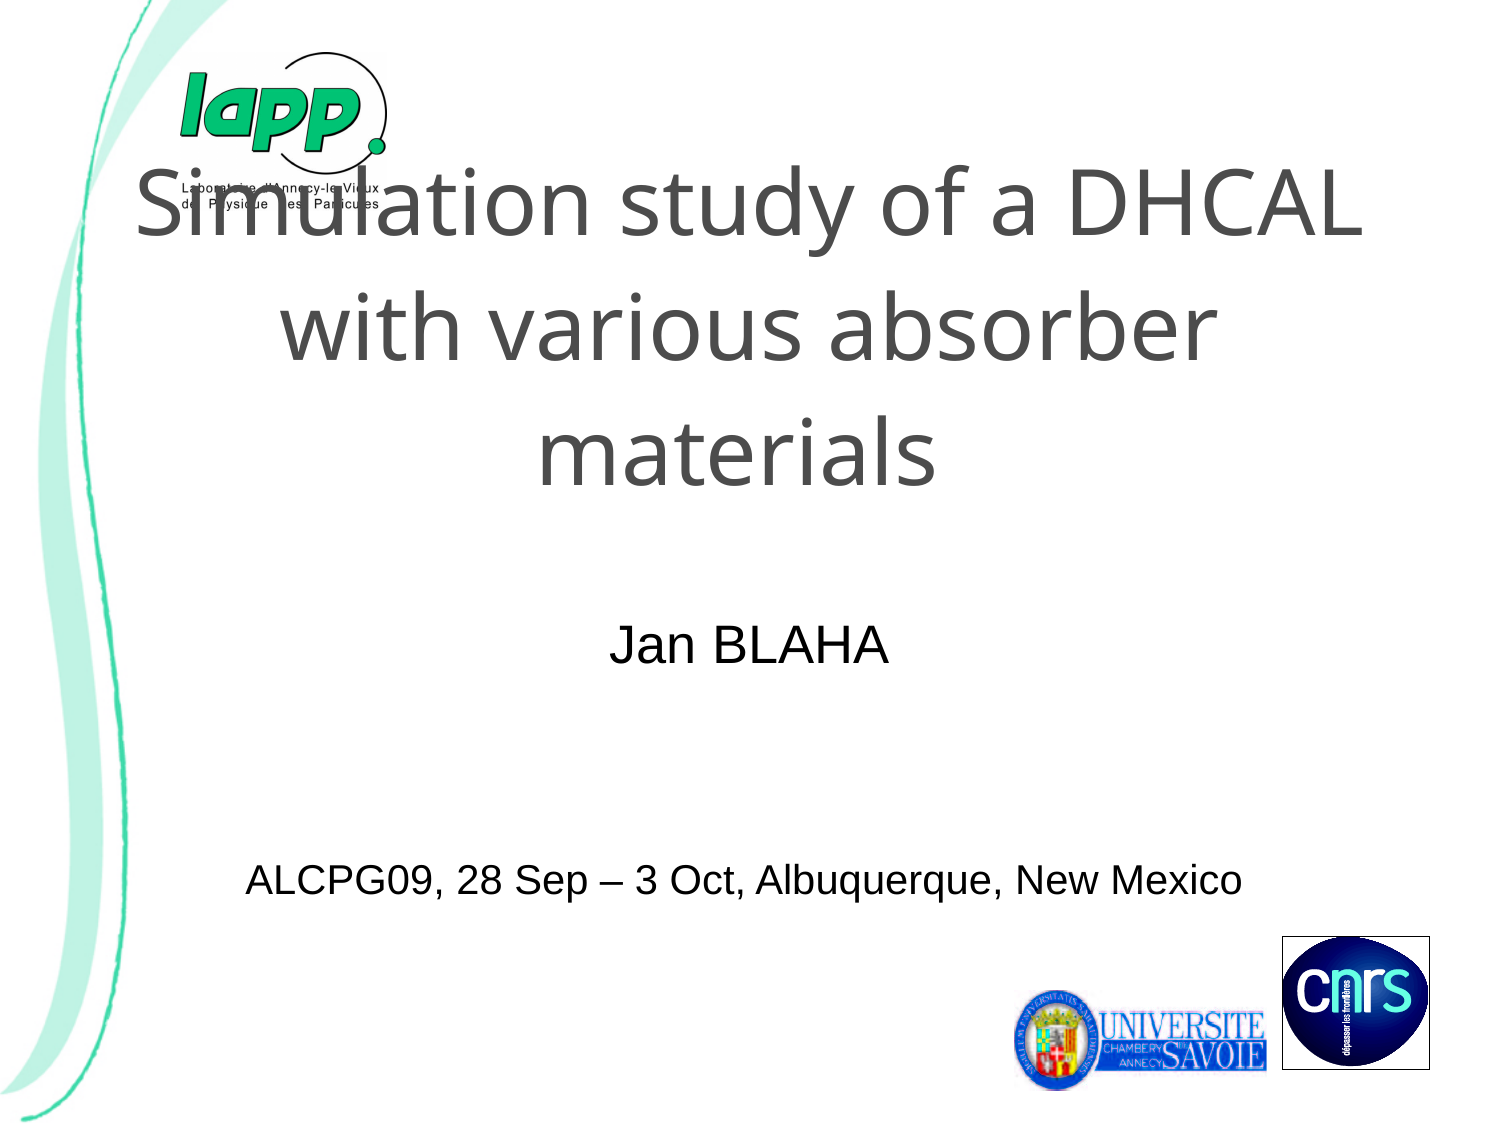

# Simulation study of a DHCAL with various absorber materials Jan BLAHA ALCPG09, 28 Sep – 3 Oct, Albuquerque, New Mexico